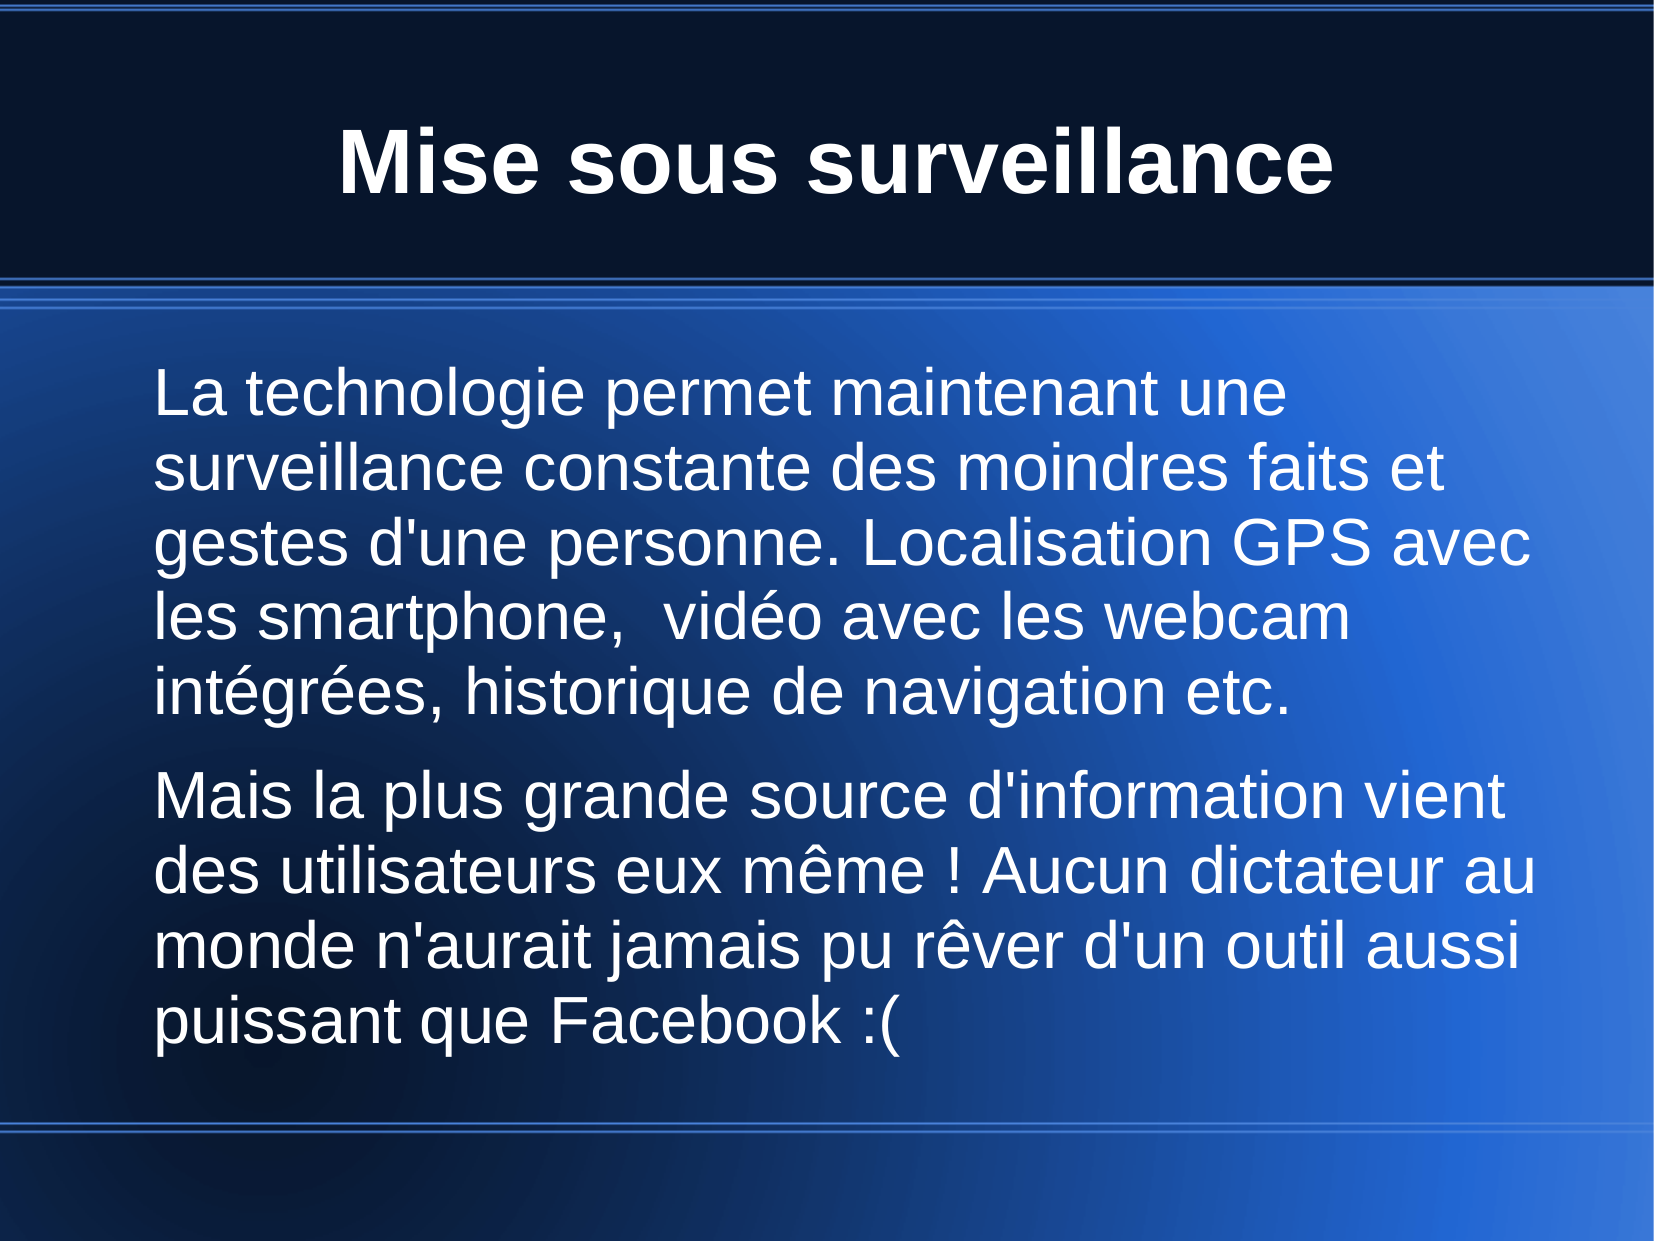

# Mise sous surveillance
La technologie permet maintenant une surveillance constante des moindres faits et gestes d'une personne. Localisation GPS avec les smartphone, vidéo avec les webcam intégrées, historique de navigation etc.
Mais la plus grande source d'information vient des utilisateurs eux même ! Aucun dictateur au monde n'aurait jamais pu rêver d'un outil aussi puissant que Facebook :(